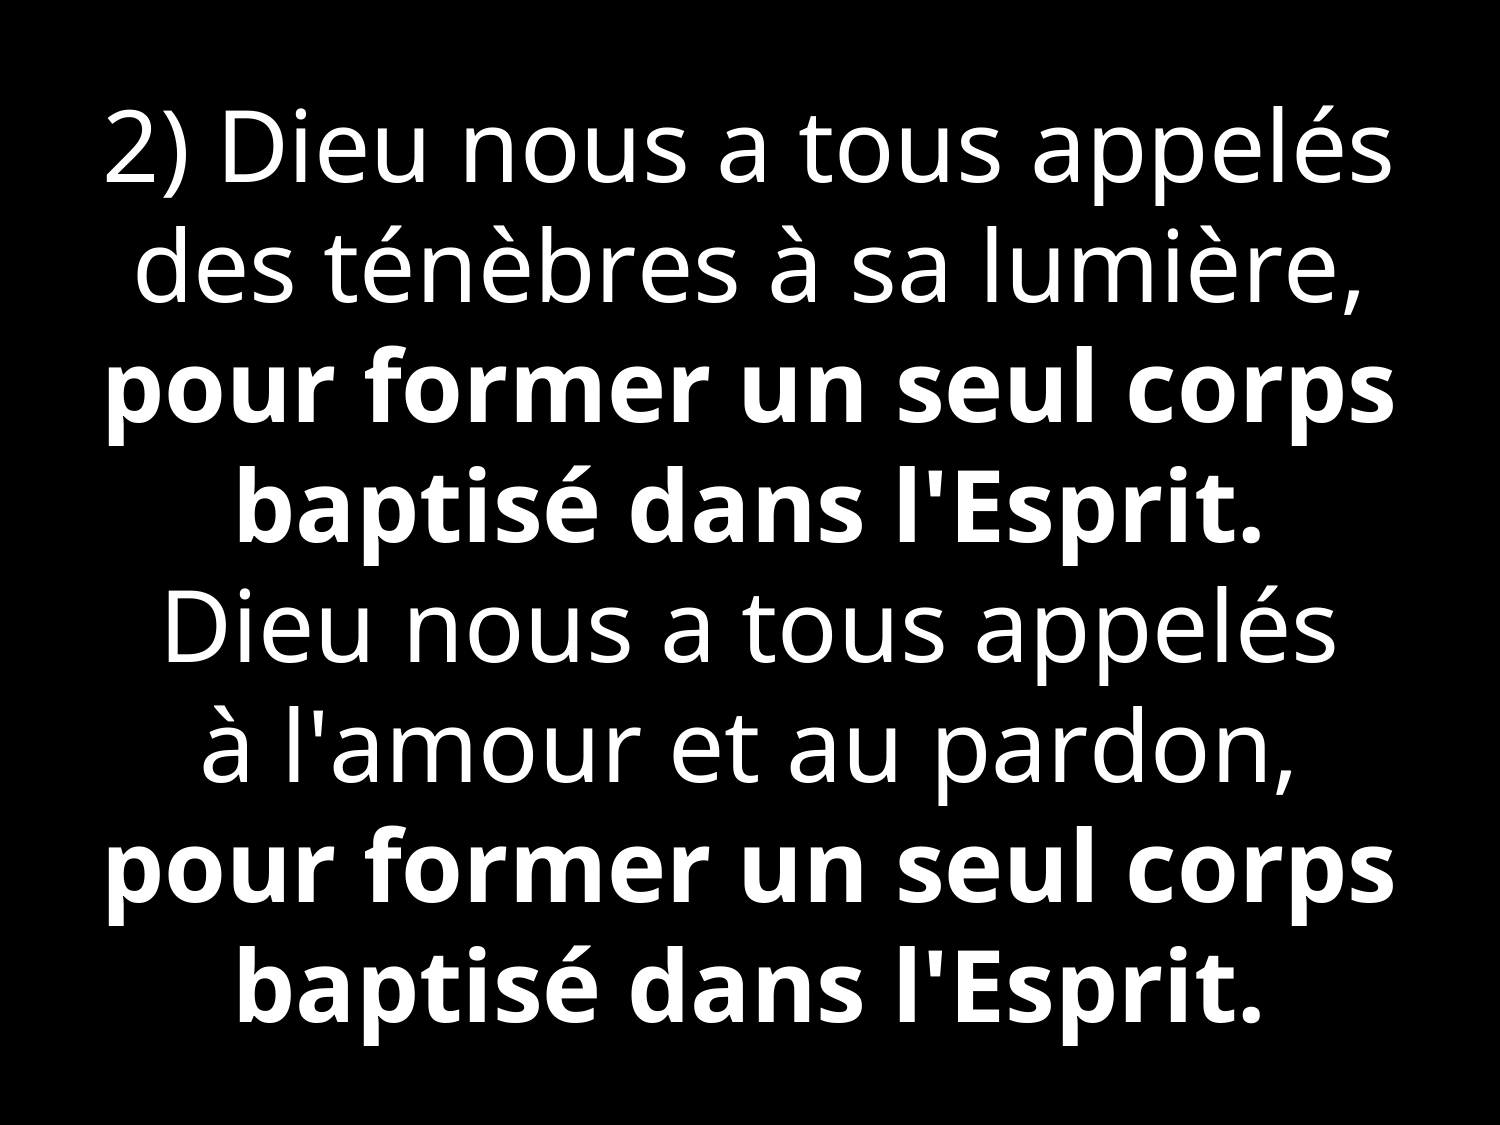

# 2) Dieu nous a tous appelés des ténèbres à sa lumière, pour former un seul corps baptisé dans l'Esprit. Dieu nous a tous appelés à l'amour et au pardon, pour former un seul corps baptisé dans l'Esprit.